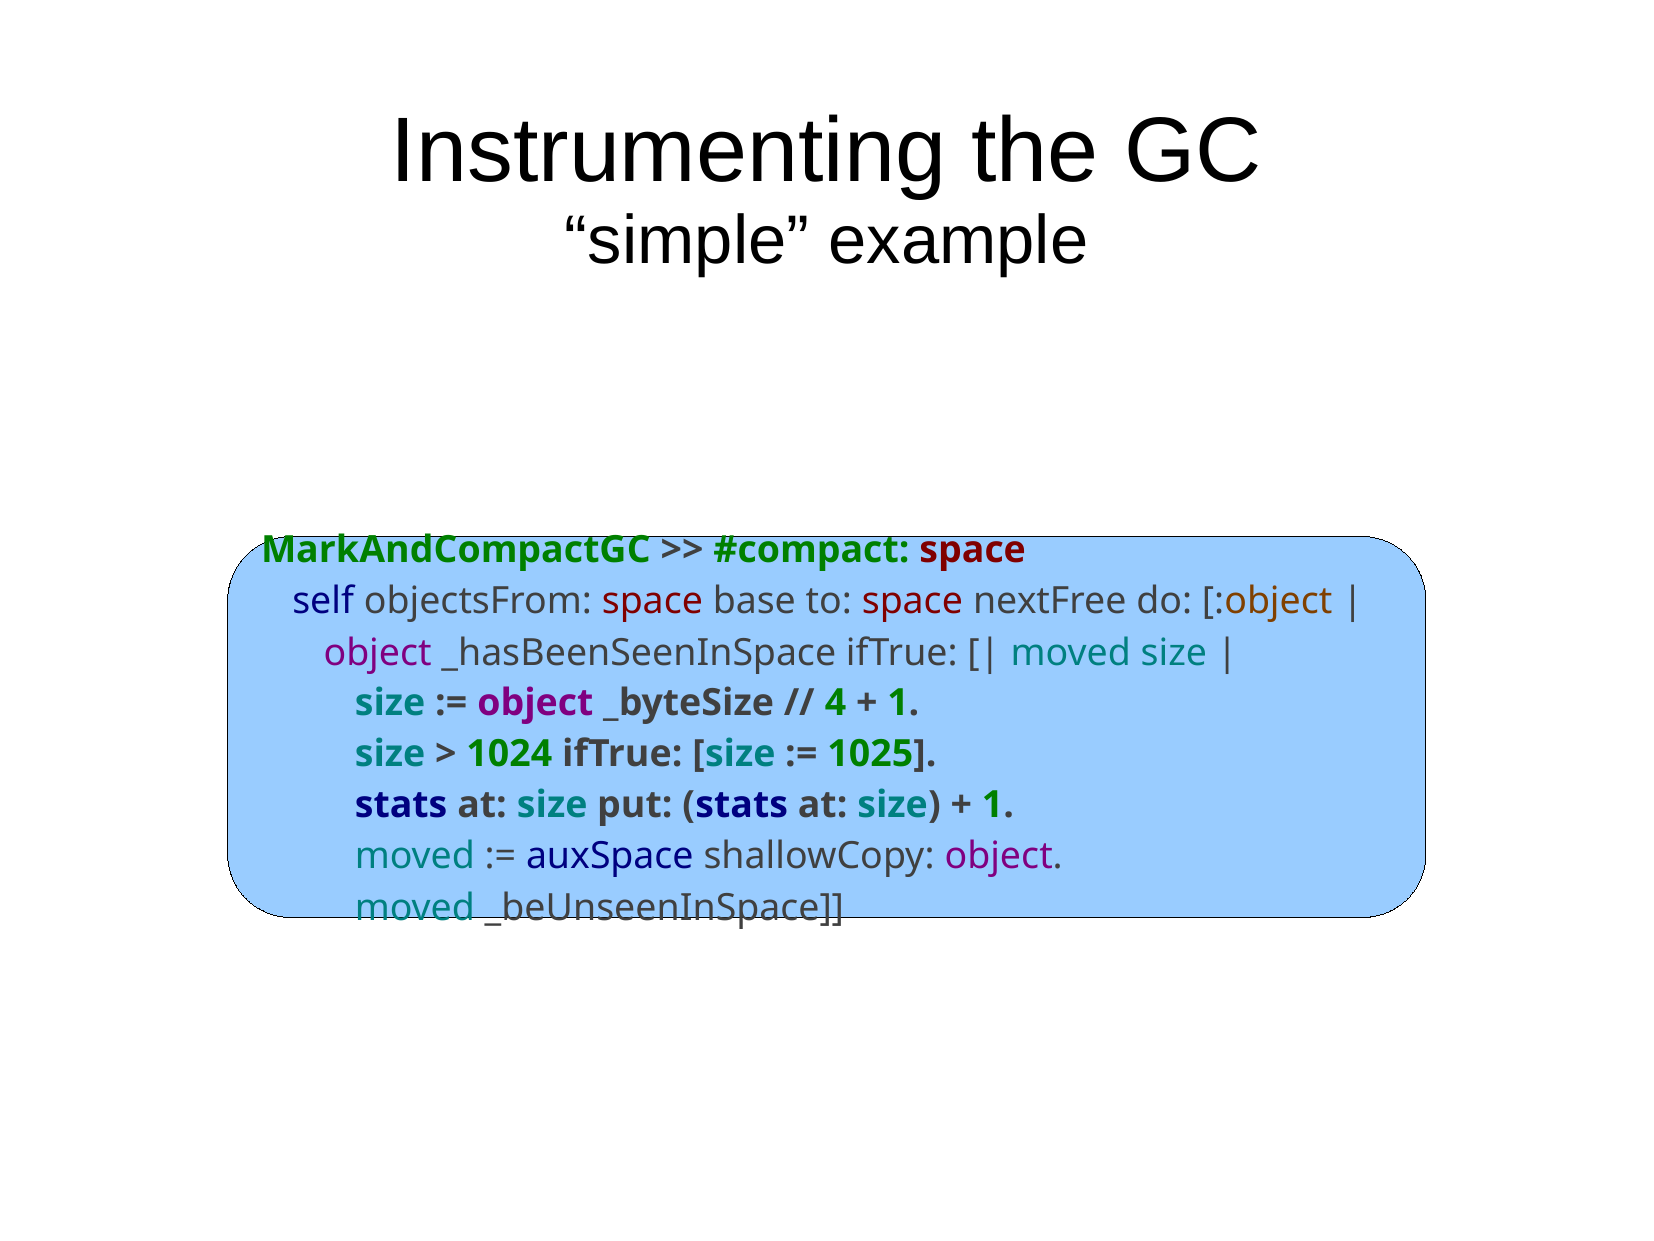

Instrumenting the GC
“simple” example
MarkAndCompactGC >> #compact: space
	self objectsFrom: space base to: space nextFree do: [:object |
		object _hasBeenSeenInSpace ifTrue: [| moved size |
			size := object _byteSize // 4 + 1.
			size > 1024 ifTrue: [size := 1025].
			stats at: size put: (stats at: size) + 1.
			moved := auxSpace shallowCopy: object.
			moved _beUnseenInSpace]]